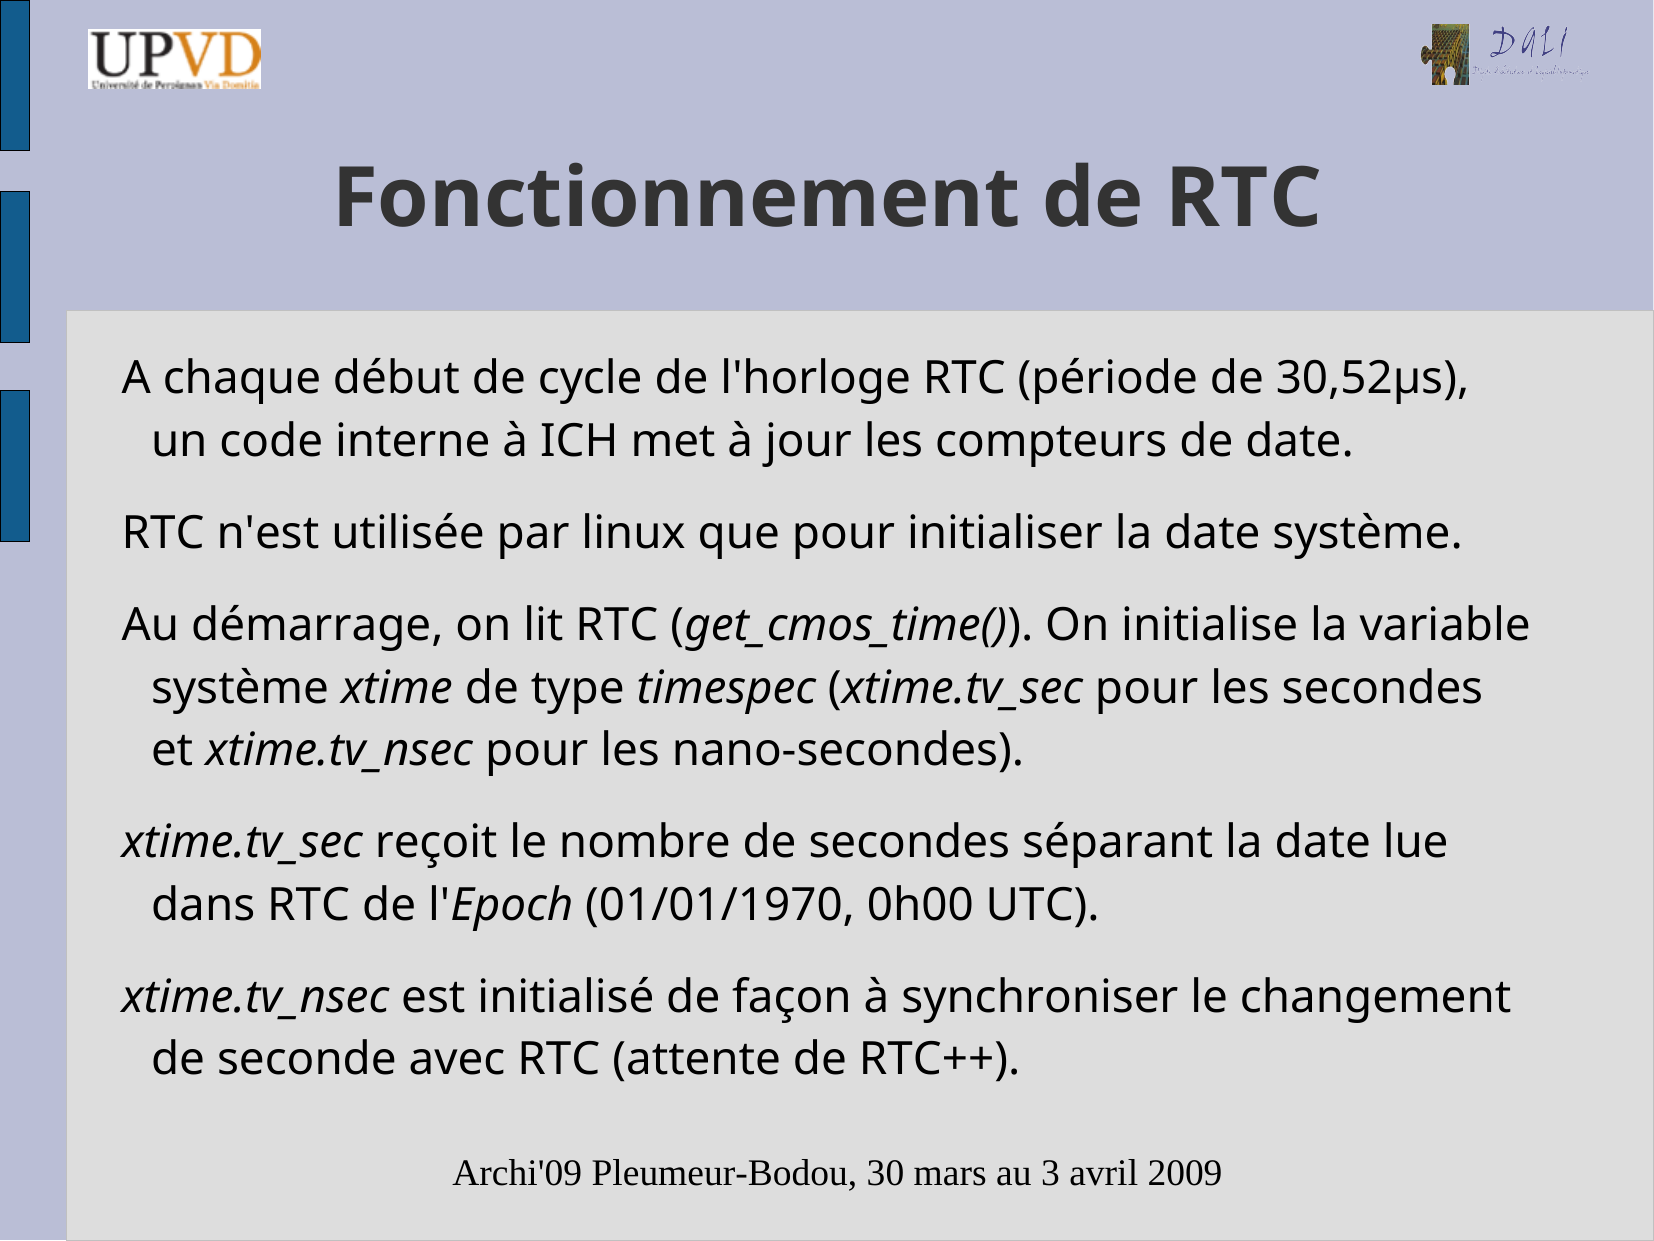

# Fonctionnement de RTC
A chaque début de cycle de l'horloge RTC (période de 30,52µs), un code interne à ICH met à jour les compteurs de date.
RTC n'est utilisée par linux que pour initialiser la date système.
Au démarrage, on lit RTC (get_cmos_time()). On initialise la variable système xtime de type timespec (xtime.tv_sec pour les secondes et xtime.tv_nsec pour les nano-secondes).
xtime.tv_sec reçoit le nombre de secondes séparant la date lue dans RTC de l'Epoch (01/01/1970, 0h00 UTC).
xtime.tv_nsec est initialisé de façon à synchroniser le changement de seconde avec RTC (attente de RTC++).
Archi'09 Pleumeur-Bodou, 30 mars au 3 avril 2009